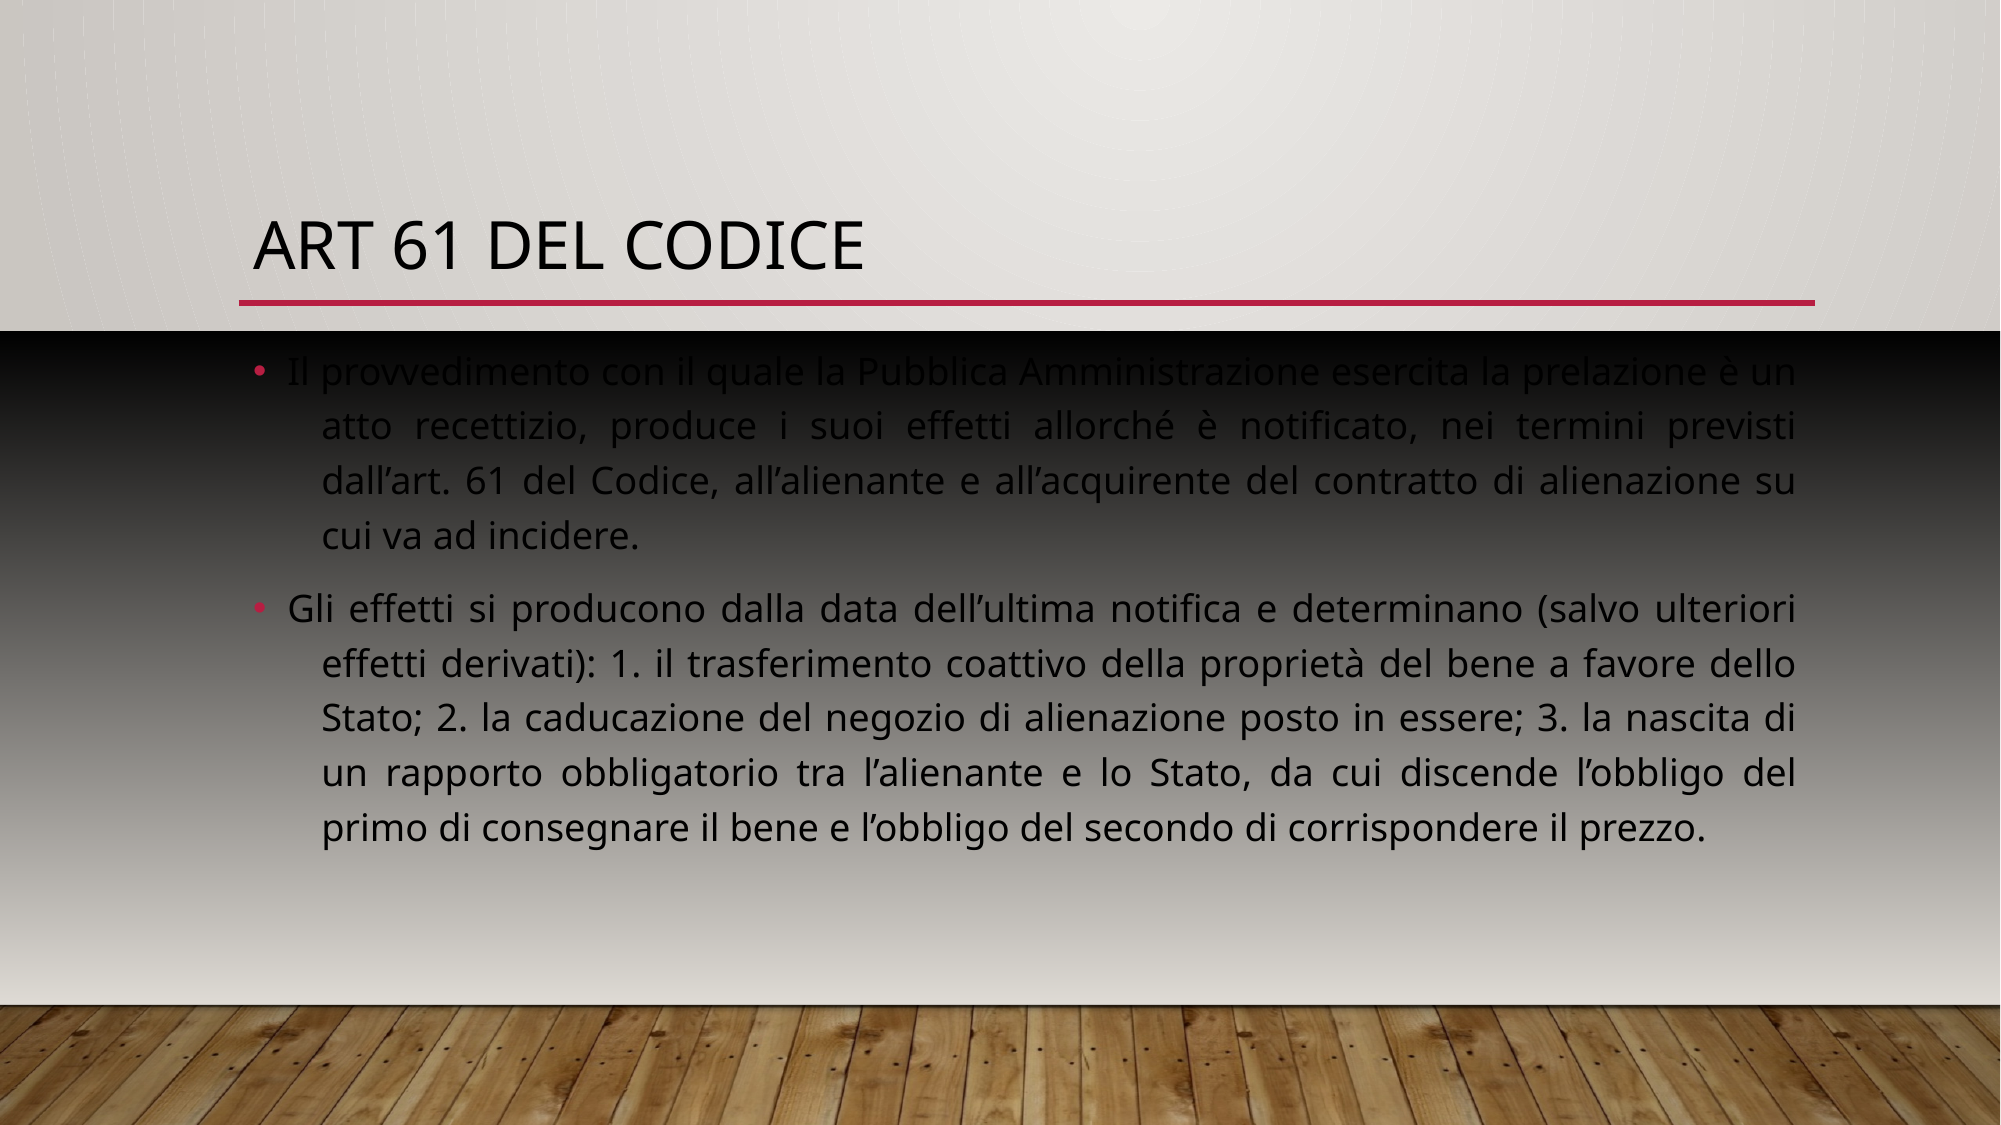

# Art 61 del codice
Il provvedimento con il quale la Pubblica Amministrazione esercita la prelazione è un atto recettizio, produce i suoi effetti allorché è notificato, nei termini previsti dall’art. 61 del Codice, all’alienante e all’acquirente del contratto di alienazione su cui va ad incidere.
Gli effetti si producono dalla data dell’ultima notifica e determinano (salvo ulteriori effetti derivati): 1. il trasferimento coattivo della proprietà del bene a favore dello Stato; 2. la caducazione del negozio di alienazione posto in essere; 3. la nascita di un rapporto obbligatorio tra l’alienante e lo Stato, da cui discende l’obbligo del primo di consegnare il bene e l’obbligo del secondo di corrispondere il prezzo.